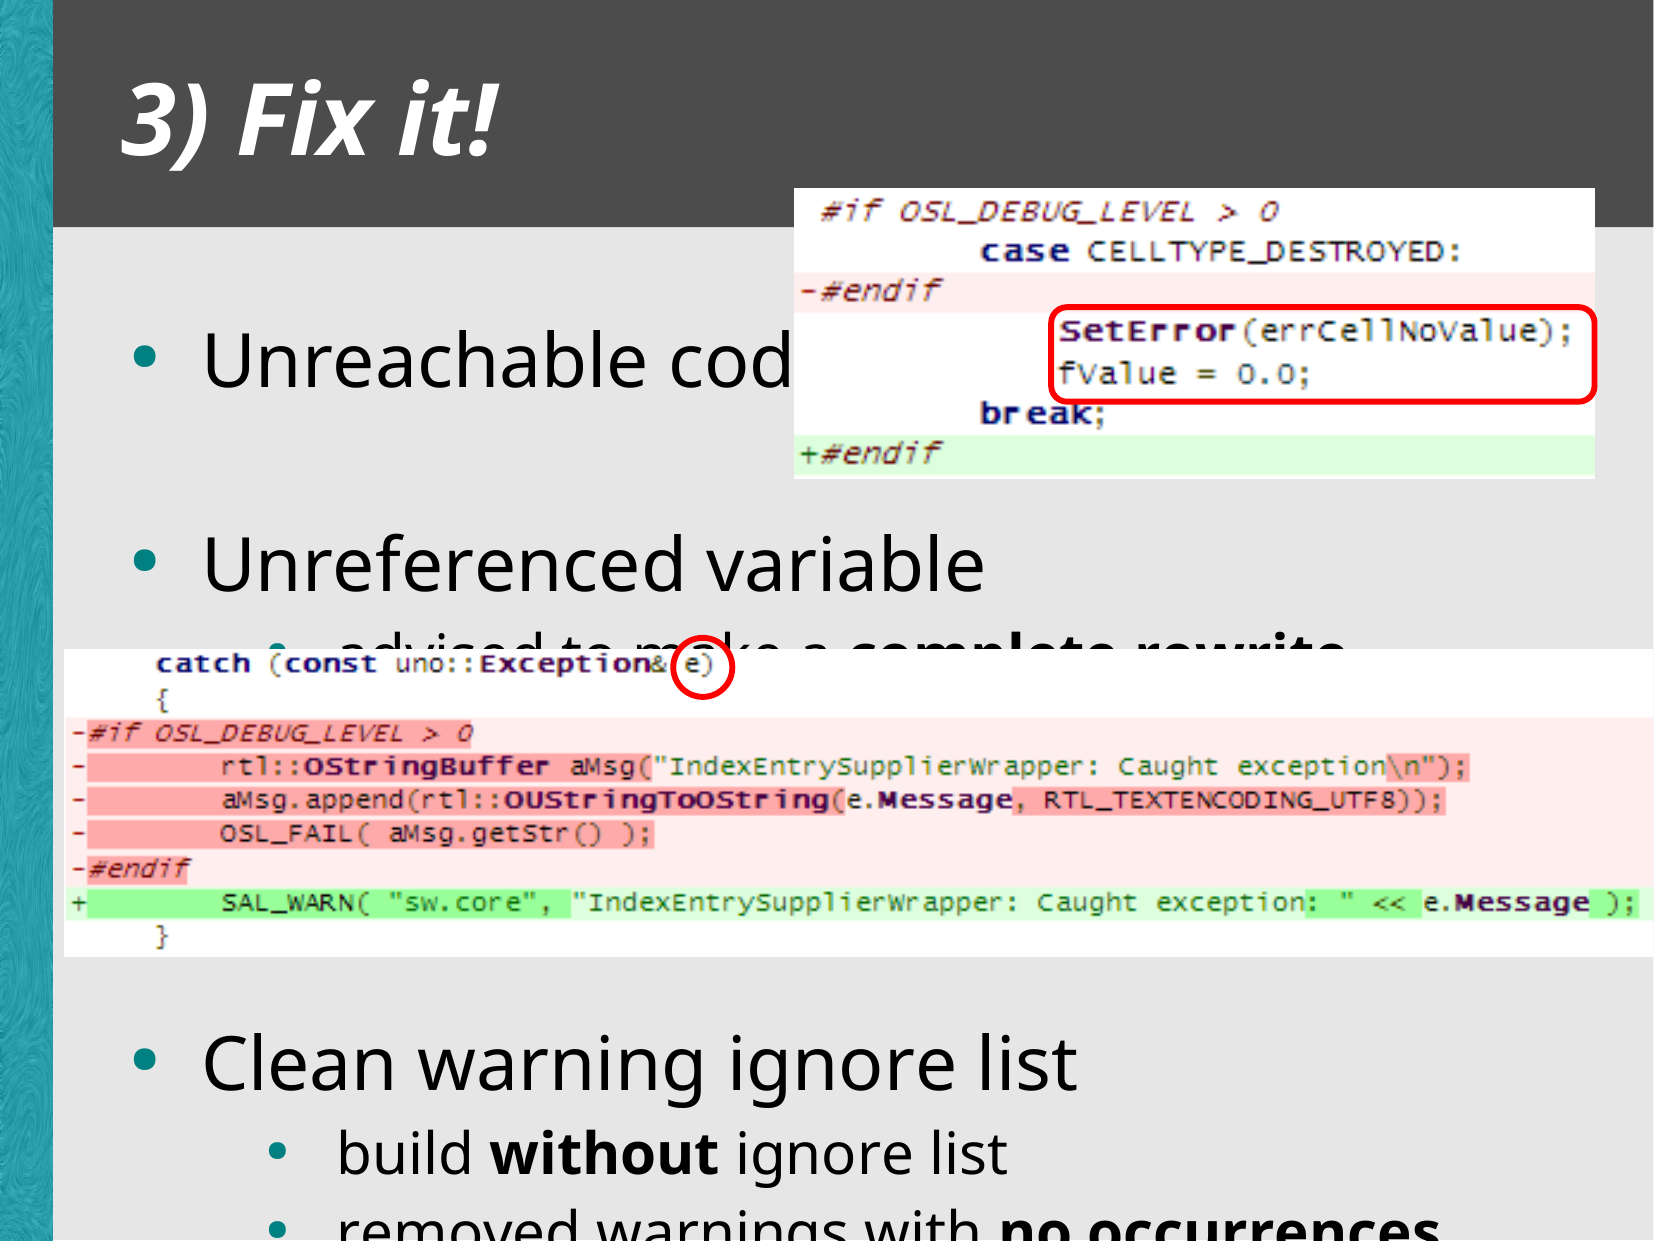

# 3) Fix it!
Unreachable code
Unreferenced variable
advised to make a complete rewrite
Clean warning ignore list
build without ignore list
removed warnings with no occurrences from list